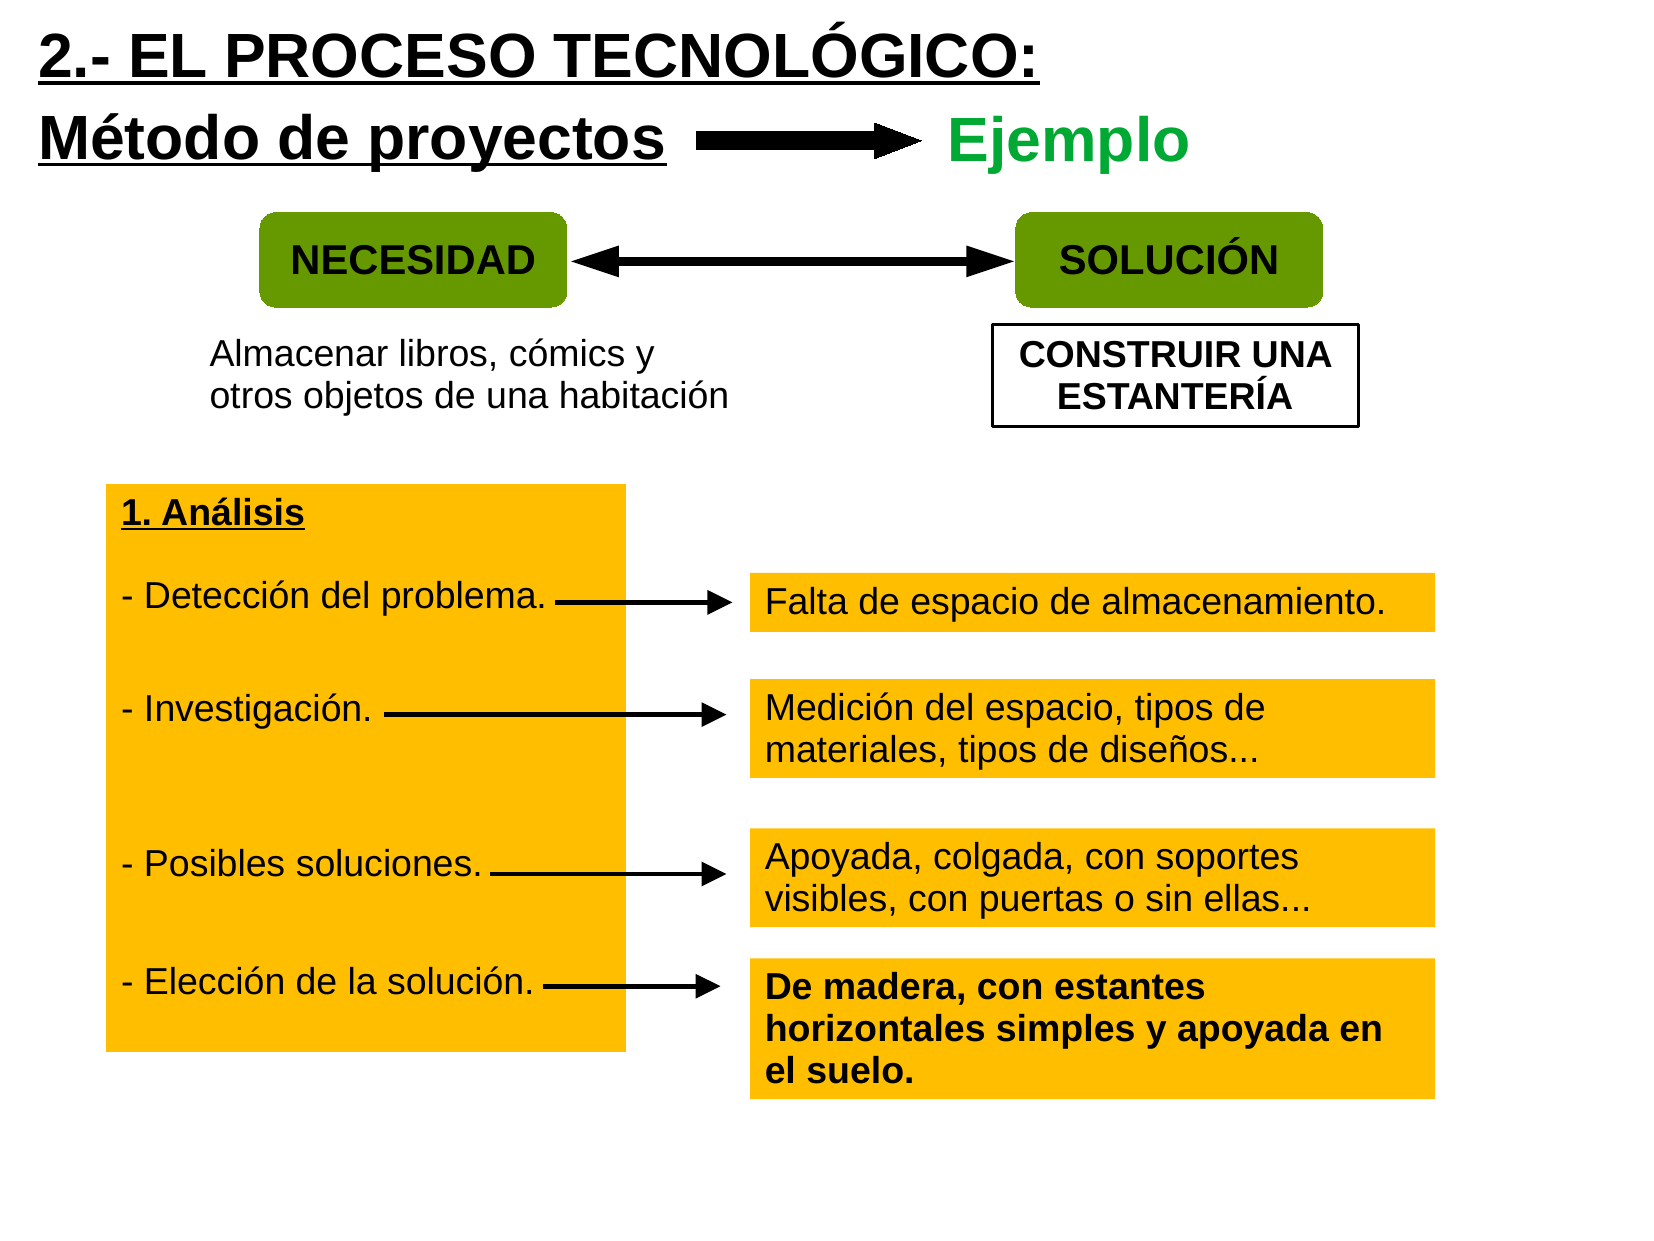

2.- EL PROCESO TECNOLÓGICO:
Método de proyectos
Ejemplo
NECESIDAD
SOLUCIÓN
Almacenar libros, cómics y otros objetos de una habitación
CONSTRUIR UNA ESTANTERÍA
1. Análisis
- Detección del problema.
- Investigación.
- Posibles soluciones.
- Elección de la solución.
Falta de espacio de almacenamiento.
Medición del espacio, tipos de materiales, tipos de diseños...
Apoyada, colgada, con soportes visibles, con puertas o sin ellas...
De madera, con estantes horizontales simples y apoyada en el suelo.